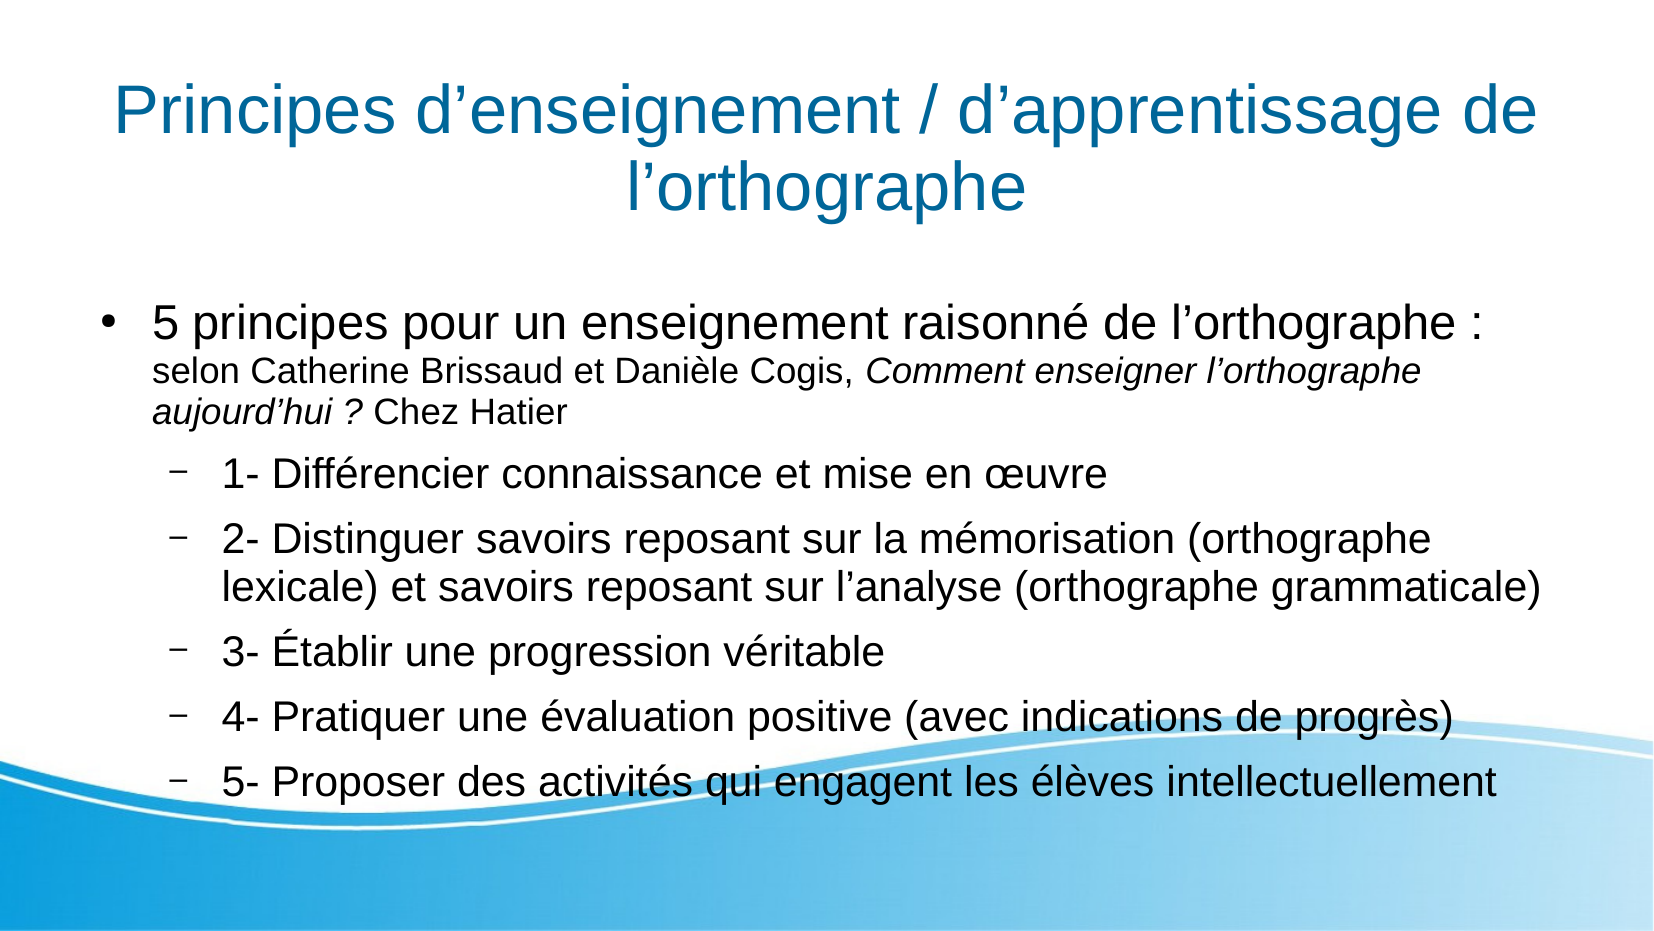

# Principes d’enseignement / d’apprentissage de l’orthographe
5 principes pour un enseignement raisonné de l’orthographe : selon Catherine Brissaud et Danièle Cogis, Comment enseigner l’orthographe aujourd’hui ? Chez Hatier
1- Différencier connaissance et mise en œuvre
2- Distinguer savoirs reposant sur la mémorisation (orthographe lexicale) et savoirs reposant sur l’analyse (orthographe grammaticale)
3- Établir une progression véritable
4- Pratiquer une évaluation positive (avec indications de progrès)
5- Proposer des activités qui engagent les élèves intellectuellement